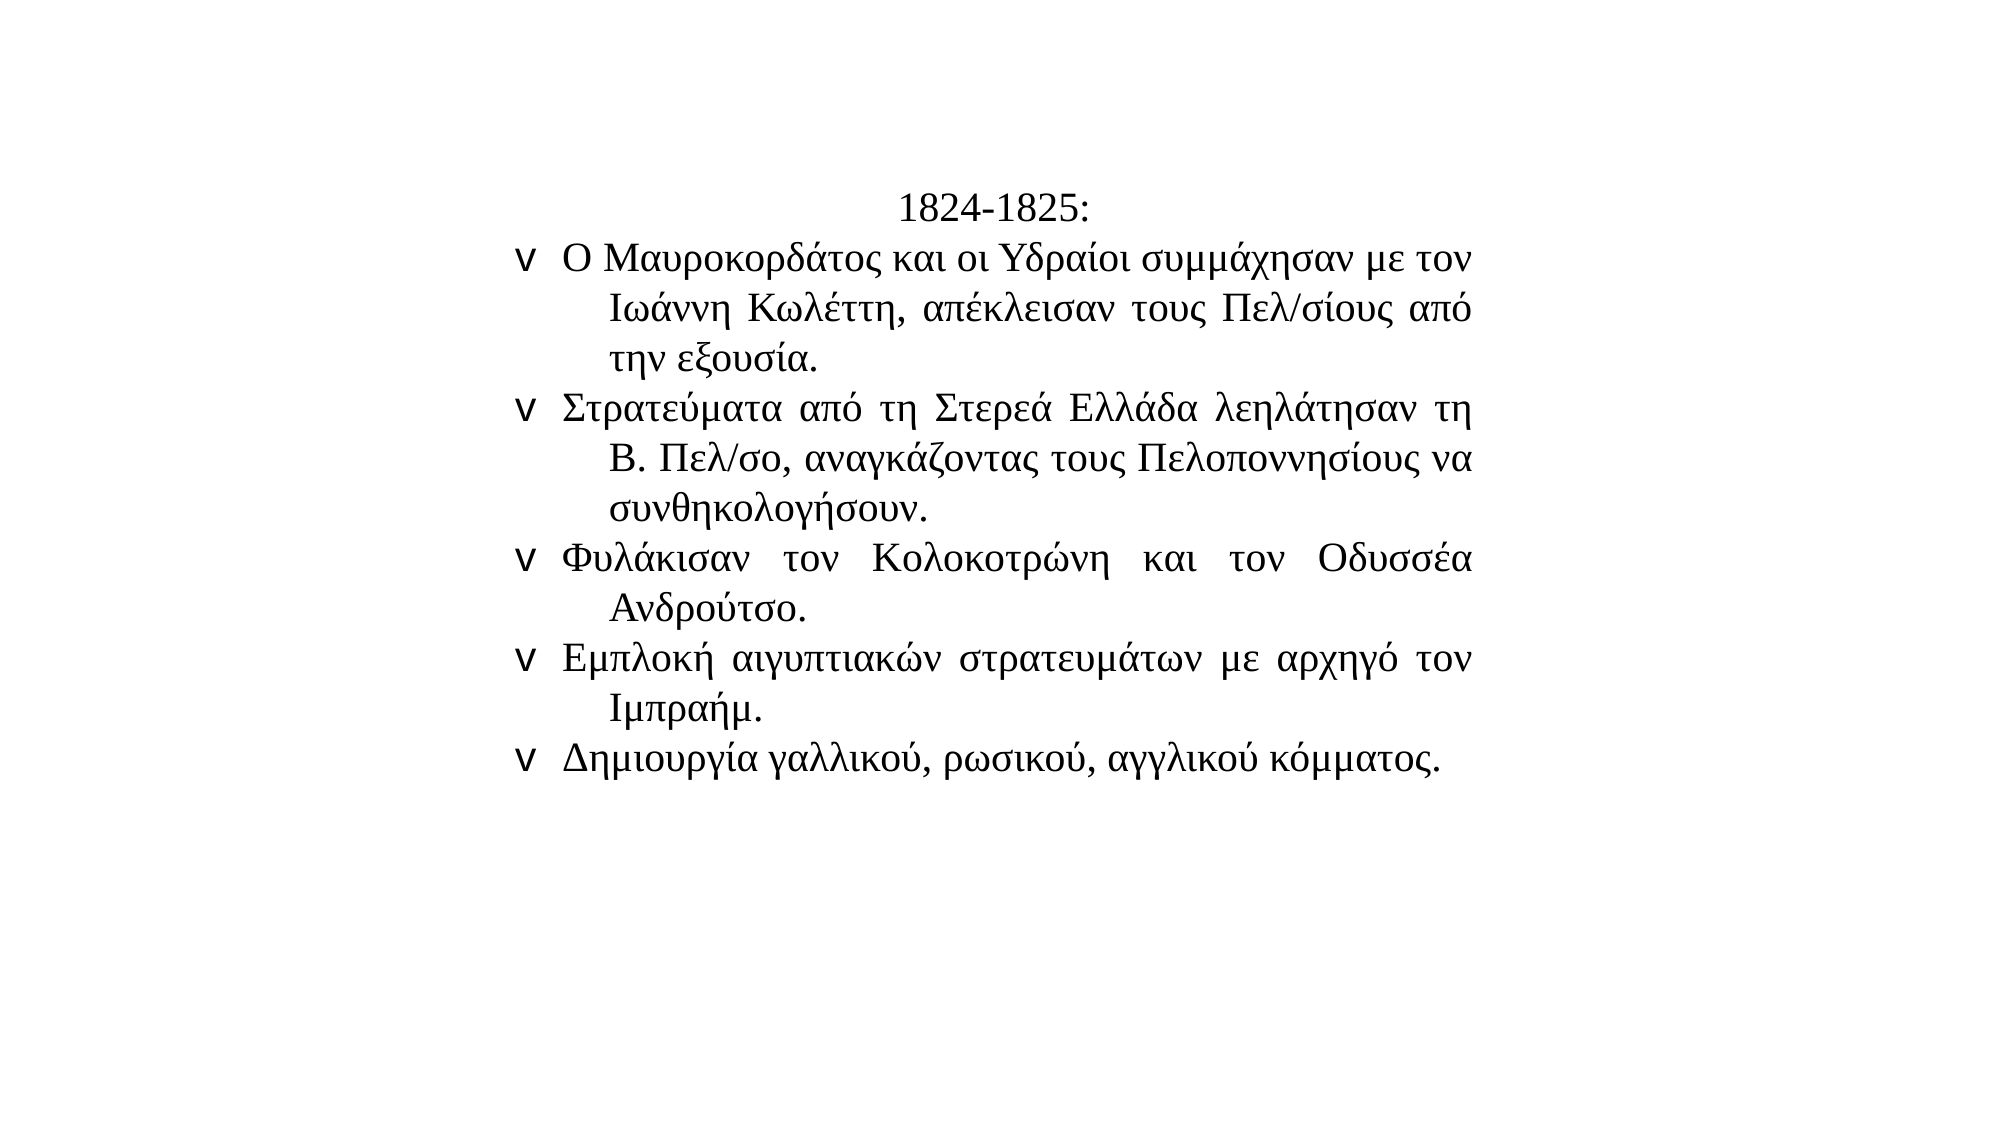

1824-1825:
Ο Μαυροκορδάτος και οι Υδραίοι συμμάχησαν με τον Ιωάννη Κωλέττη, απέκλεισαν τους Πελ/σίους από την εξουσία.
Στρατεύματα από τη Στερεά Ελλάδα λεηλάτησαν τη Β. Πελ/σο, αναγκάζοντας τους Πελοποννησίους να συνθηκολογήσουν.
Φυλάκισαν τον Κολοκοτρώνη και τον Οδυσσέα Ανδρούτσο.
Εμπλοκή αιγυπτιακών στρατευμάτων με αρχηγό τον Ιμπραήμ.
Δημιουργία γαλλικού, ρωσικού, αγγλικού κόμματος.